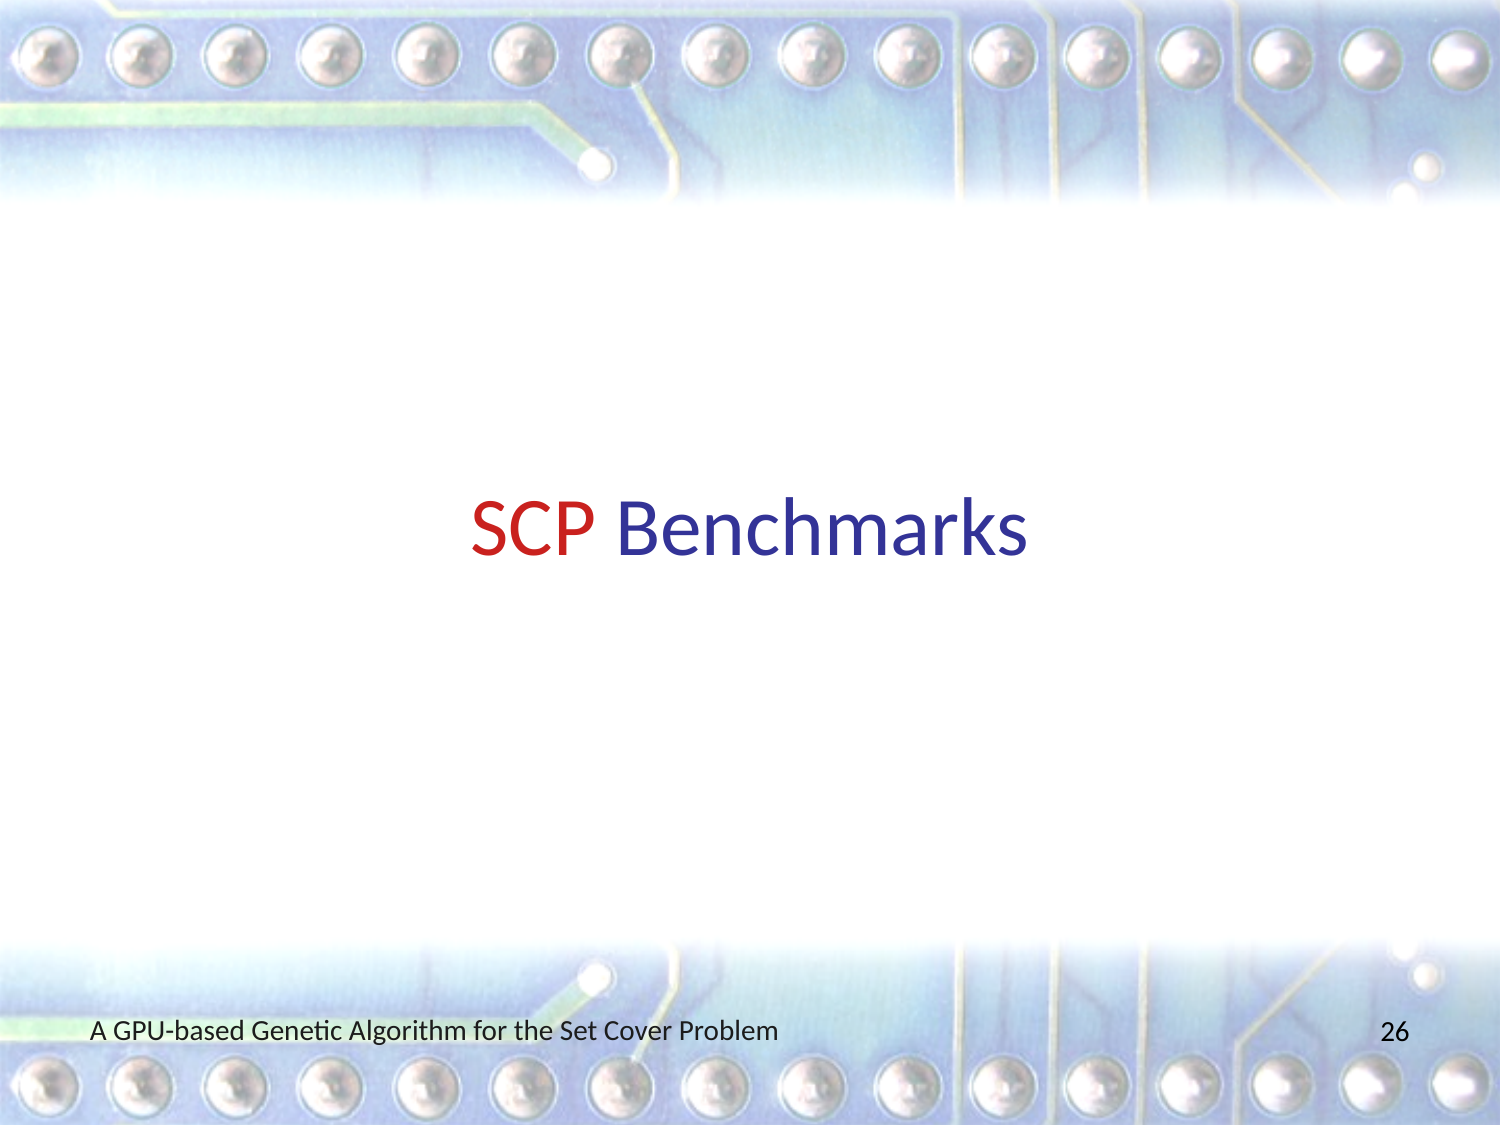

# SCP Benchmarks
A GPU-based Genetic Algorithm for the Set Cover Problem
26